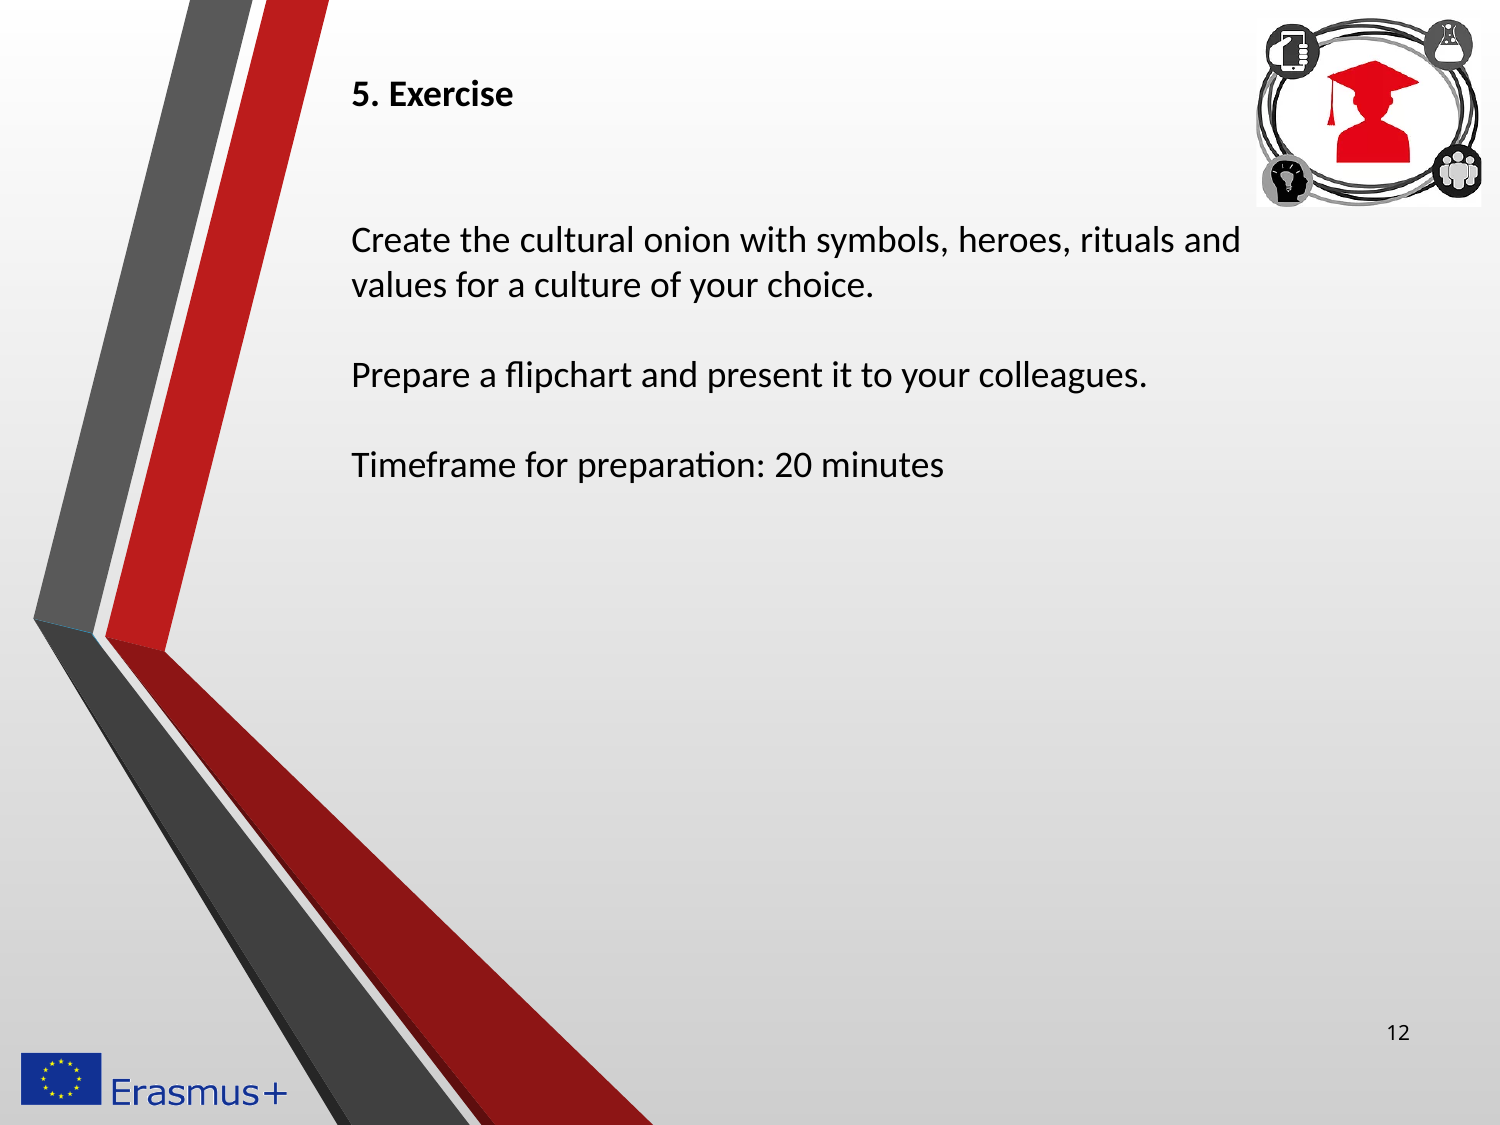

5. Exercise
Create the cultural onion with symbols, heroes, rituals and values for a culture of your choice.
Prepare a flipchart and present it to your colleagues.
Timeframe for preparation: 20 minutes